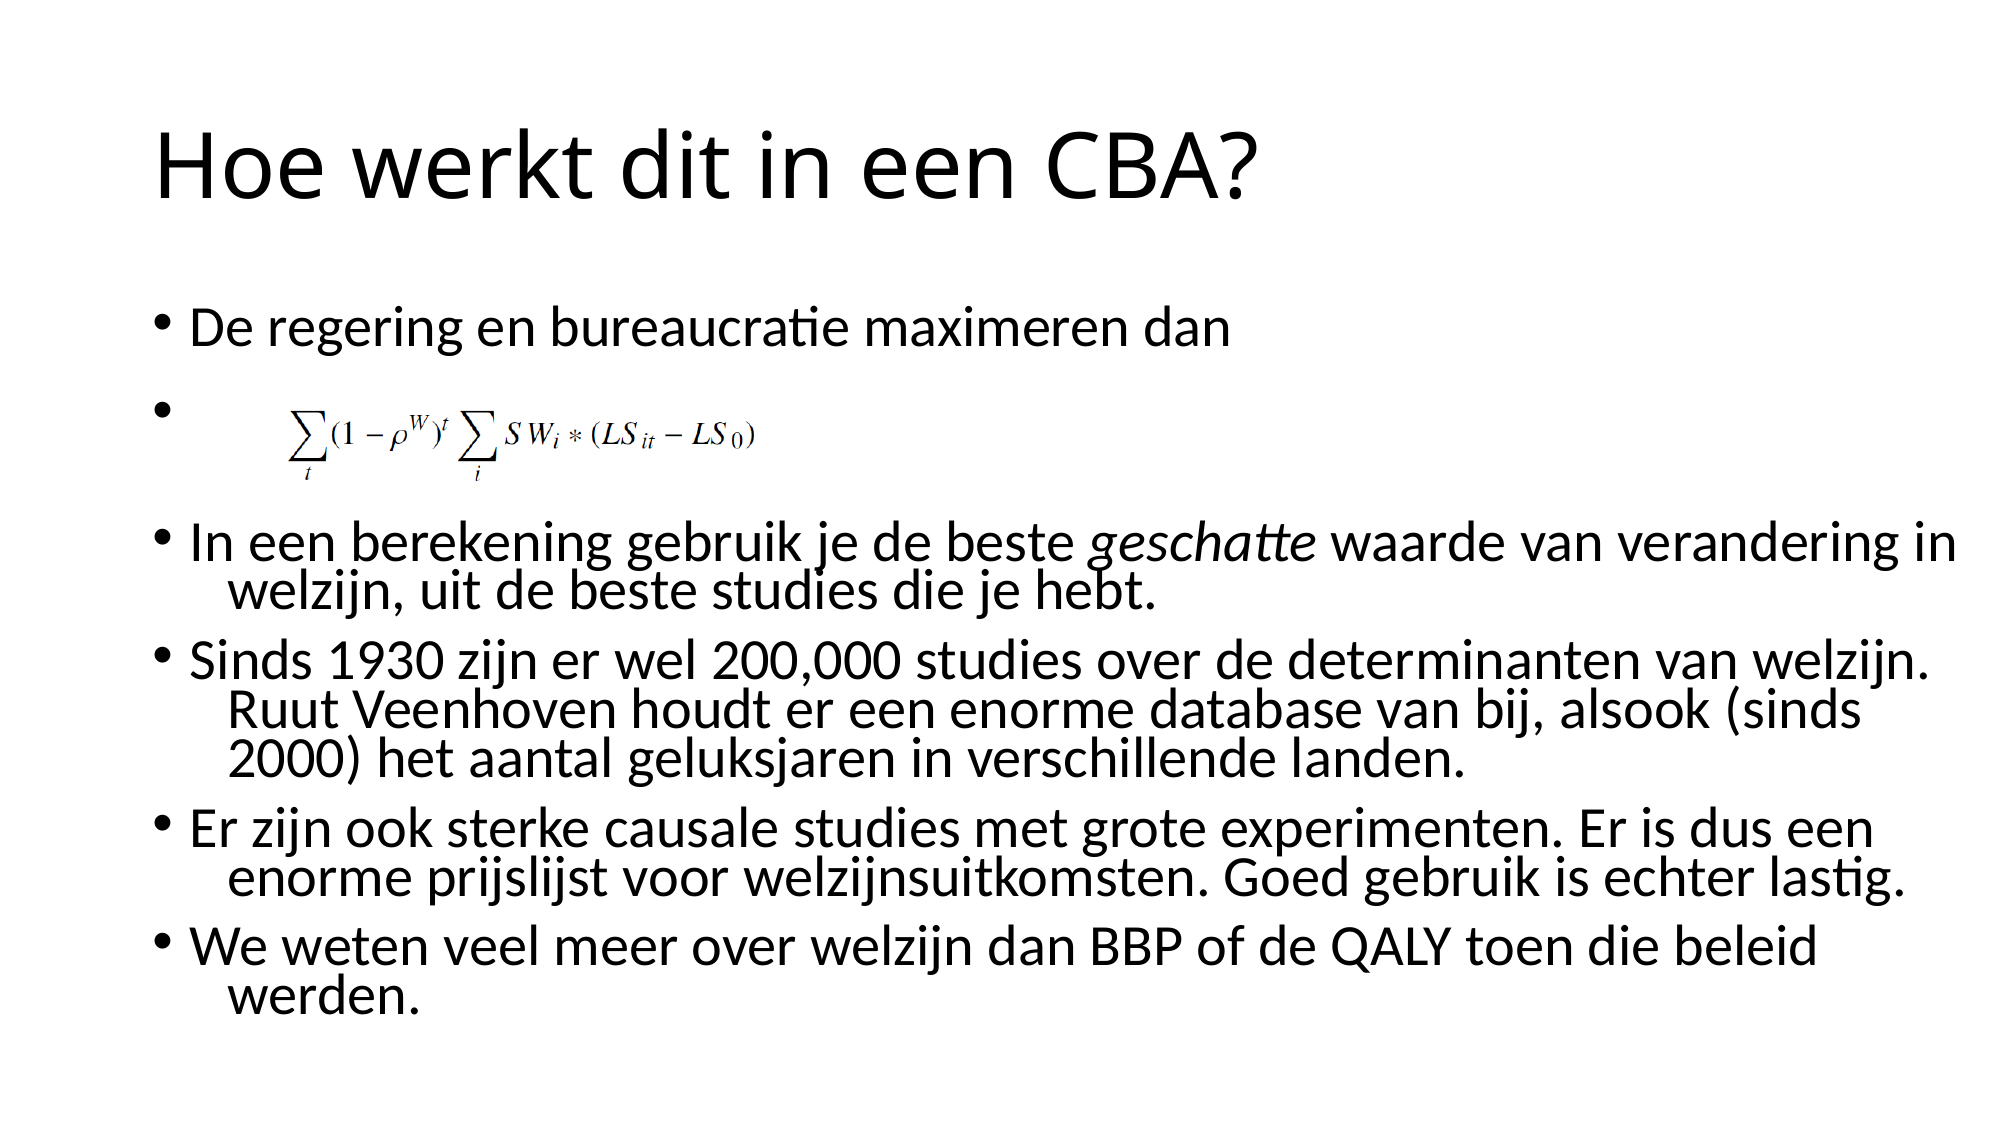

# Hoe werkt dit in een CBA?
De regering en bureaucratie maximeren dan
In een berekening gebruik je de beste geschatte waarde van verandering in welzijn, uit de beste studies die je hebt.
Sinds 1930 zijn er wel 200,000 studies over de determinanten van welzijn. Ruut Veenhoven houdt er een enorme database van bij, alsook (sinds 2000) het aantal geluksjaren in verschillende landen.
Er zijn ook sterke causale studies met grote experimenten. Er is dus een enorme prijslijst voor welzijnsuitkomsten. Goed gebruik is echter lastig.
We weten veel meer over welzijn dan BBP of de QALY toen die beleid werden.